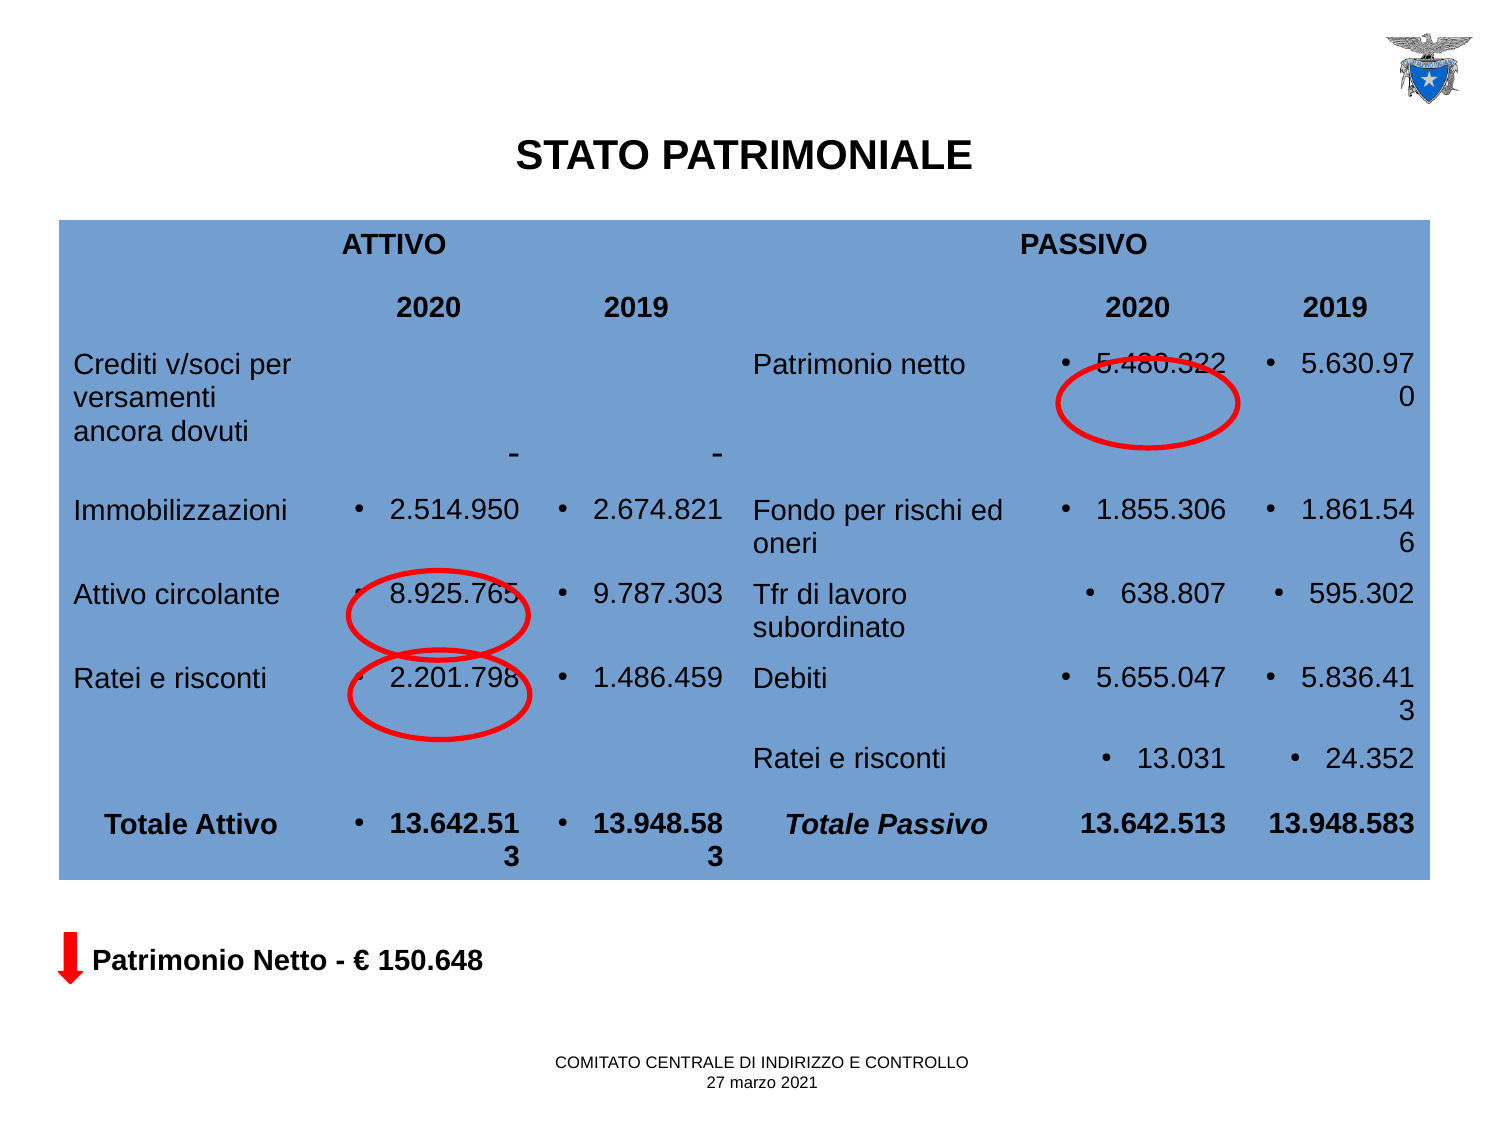

STATO PATRIMONIALE
| ATTIVO | | | PASSIVO | | |
| --- | --- | --- | --- | --- | --- |
| | 2020 | 2019 | | 2020 | 2019 |
| Crediti v/soci per versamenti ancora dovuti | - | - | Patrimonio netto | 5.480.322 | 5.630.970 |
| Immobilizzazioni | 2.514.950 | 2.674.821 | Fondo per rischi ed oneri | 1.855.306 | 1.861.546 |
| Attivo circolante | 8.925.765 | 9.787.303 | Tfr di lavoro subordinato | 638.807 | 595.302 |
| Ratei e risconti | 2.201.798 | 1.486.459 | Debiti | 5.655.047 | 5.836.413 |
| | | | Ratei e risconti | 13.031 | 24.352 |
| Totale Attivo | 13.642.513 | 13.948.583 | Totale Passivo | 13.642.513 | 13.948.583 |
Patrimonio Netto - € 150.648
COMITATO CENTRALE DI INDIRIZZO E CONTROLLO
27 marzo 2021